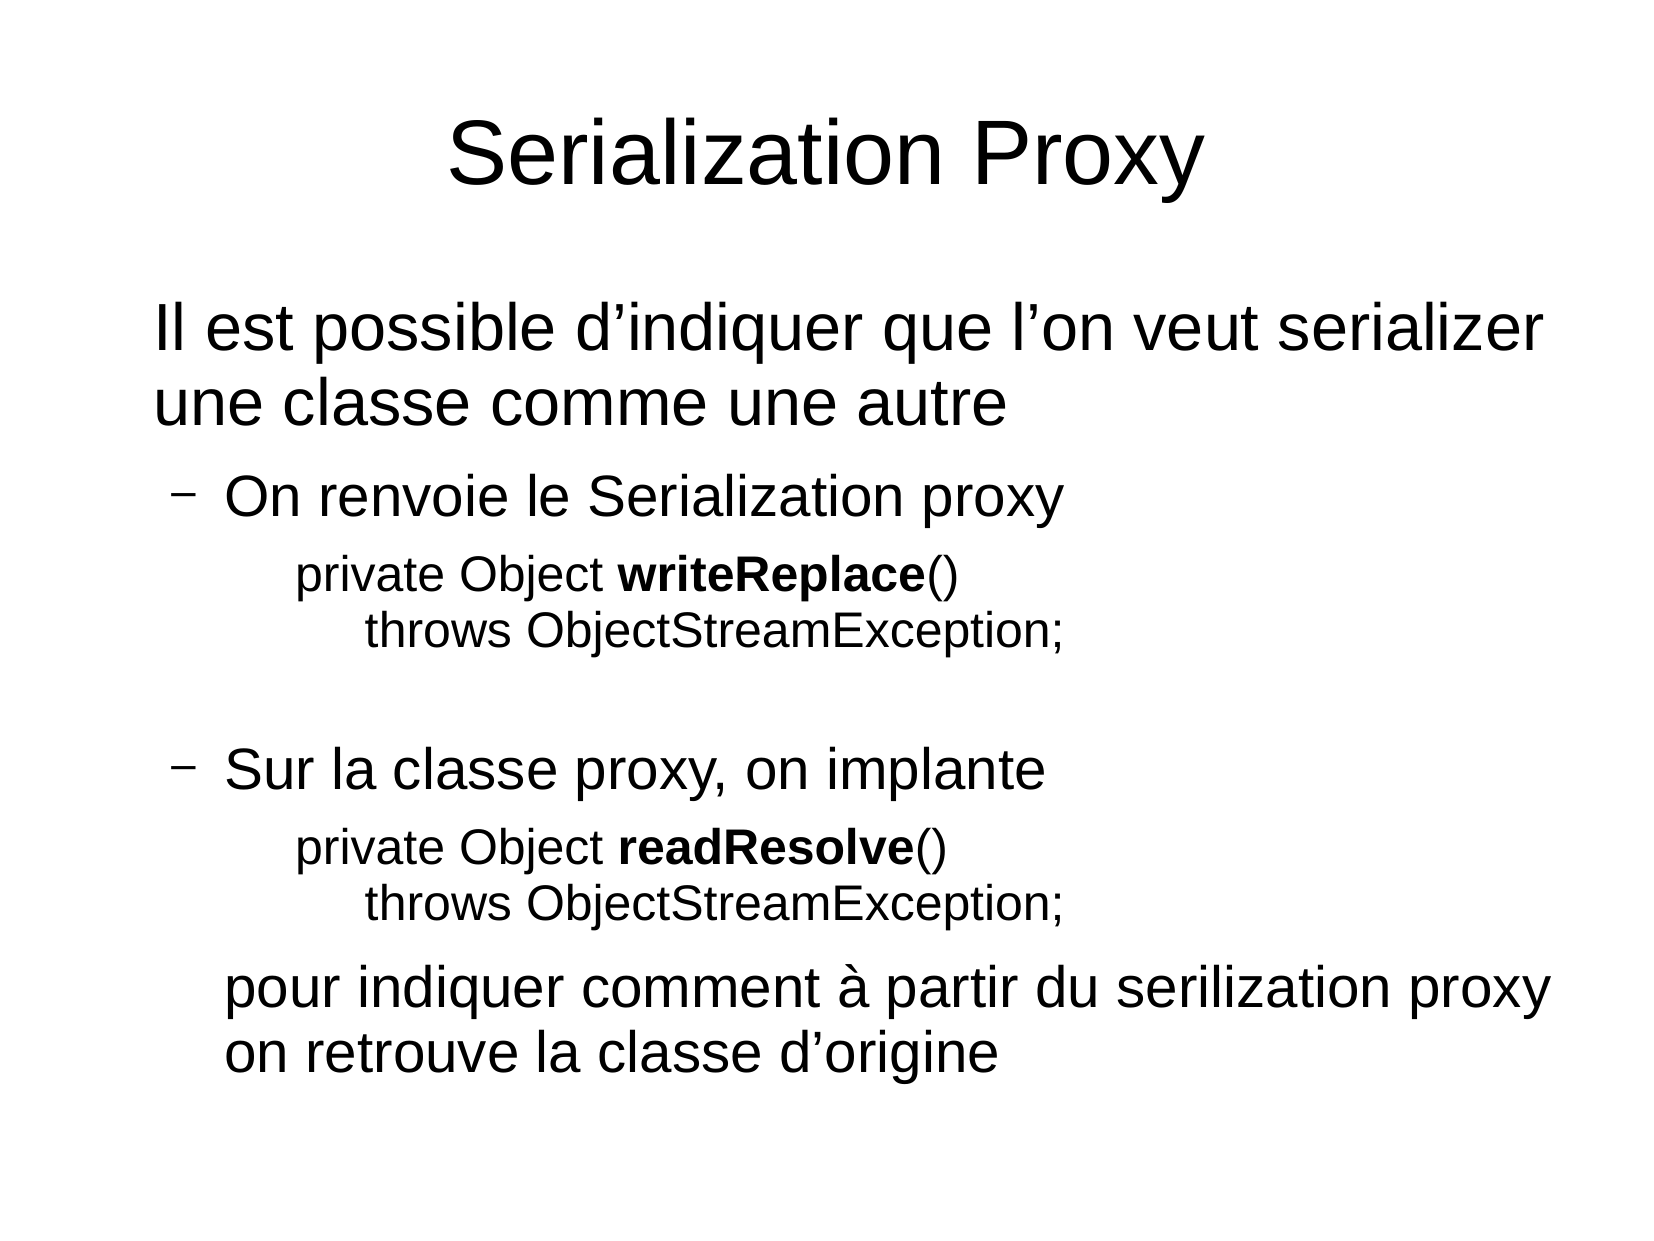

# Serialization Proxy
Il est possible d’indiquer que l’on veut serializer une classe comme une autre
On renvoie le Serialization proxy
private Object writeReplace()
 throws ObjectStreamException;
Sur la classe proxy, on implante
private Object readResolve()
 throws ObjectStreamException;
pour indiquer comment à partir du serilization proxy on retrouve la classe d’origine